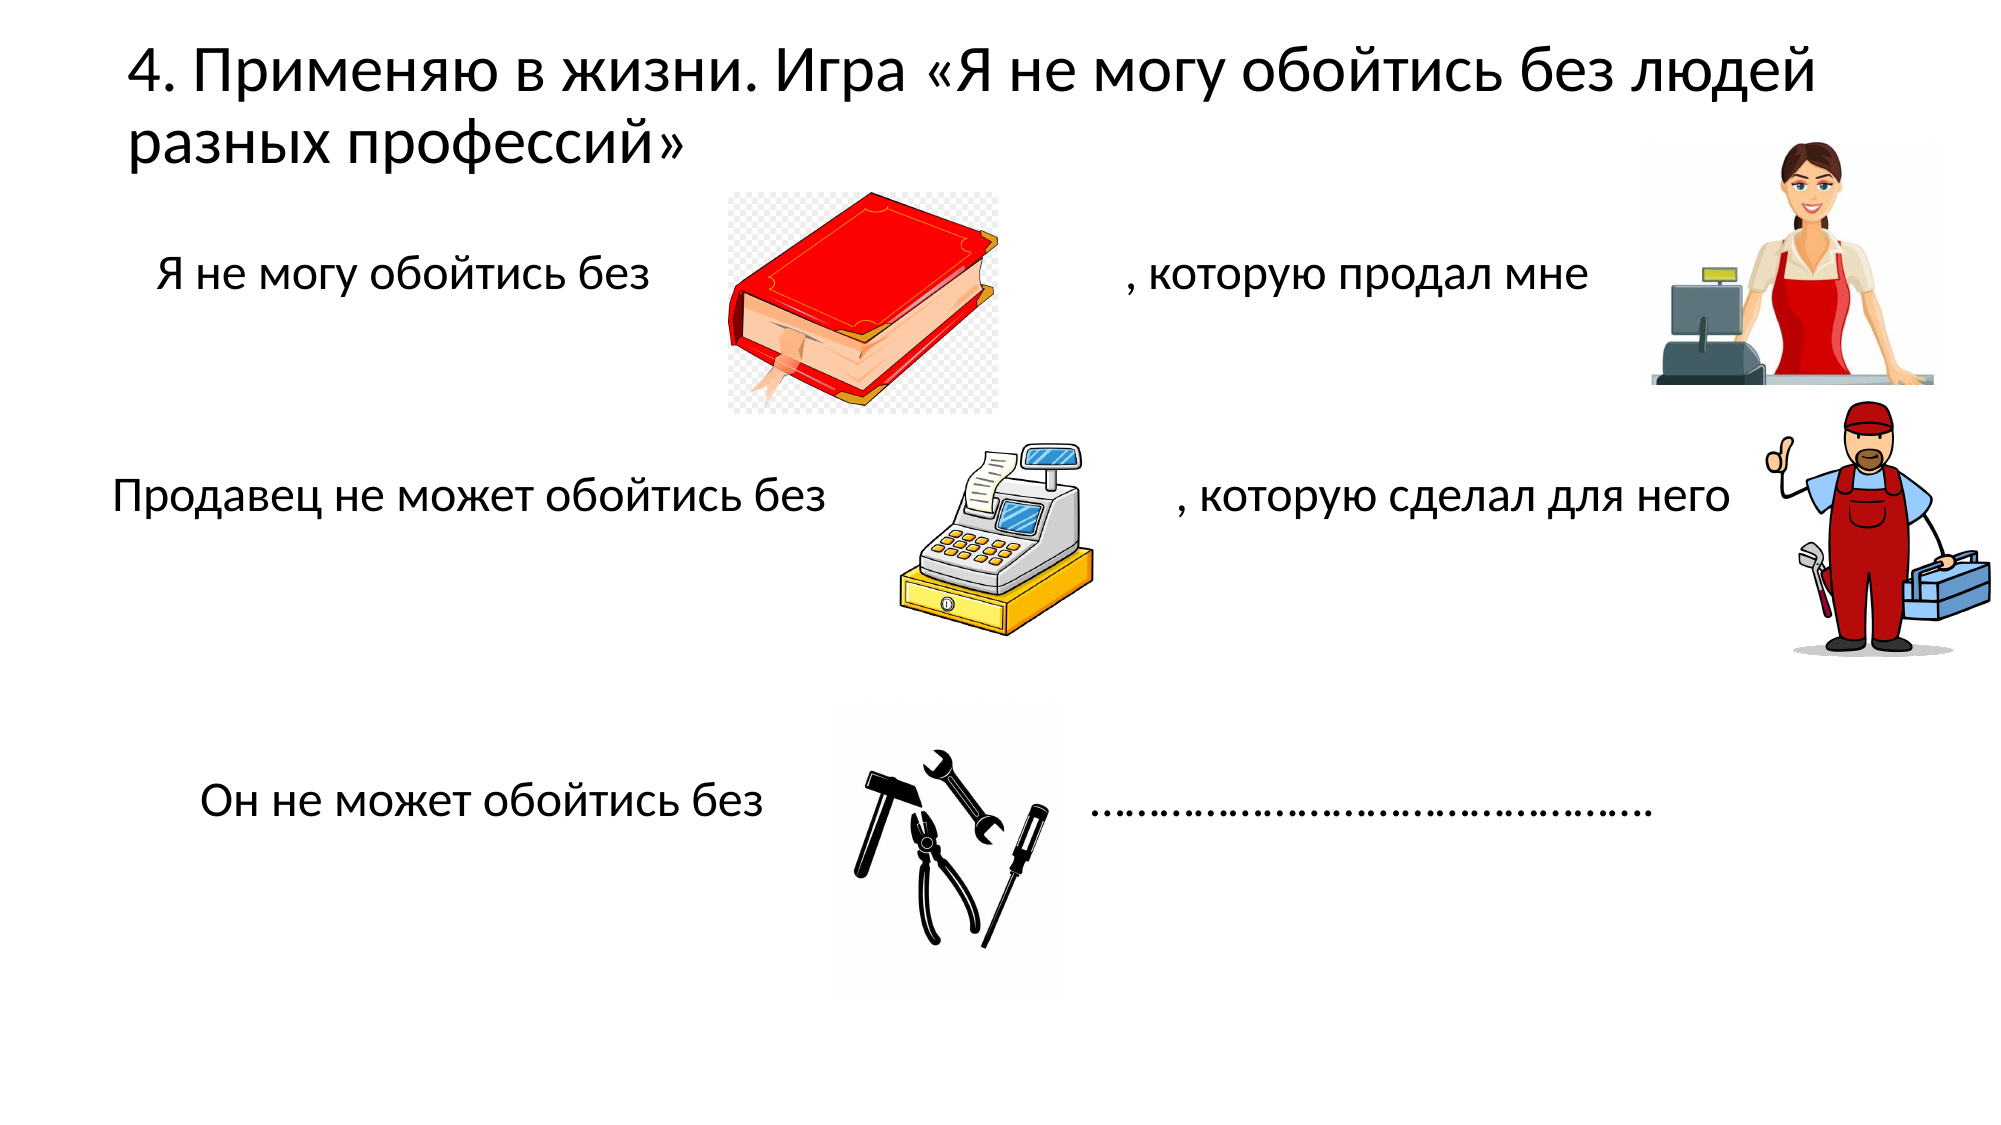

# 4. Применяю в жизни. Игра «Я не могу обойтись без людей разных профессий»
Я не могу обойтись без
, которую продал мне
Продавец не может обойтись без , которую сделал для него
Он не может обойтись без ………………………………………….